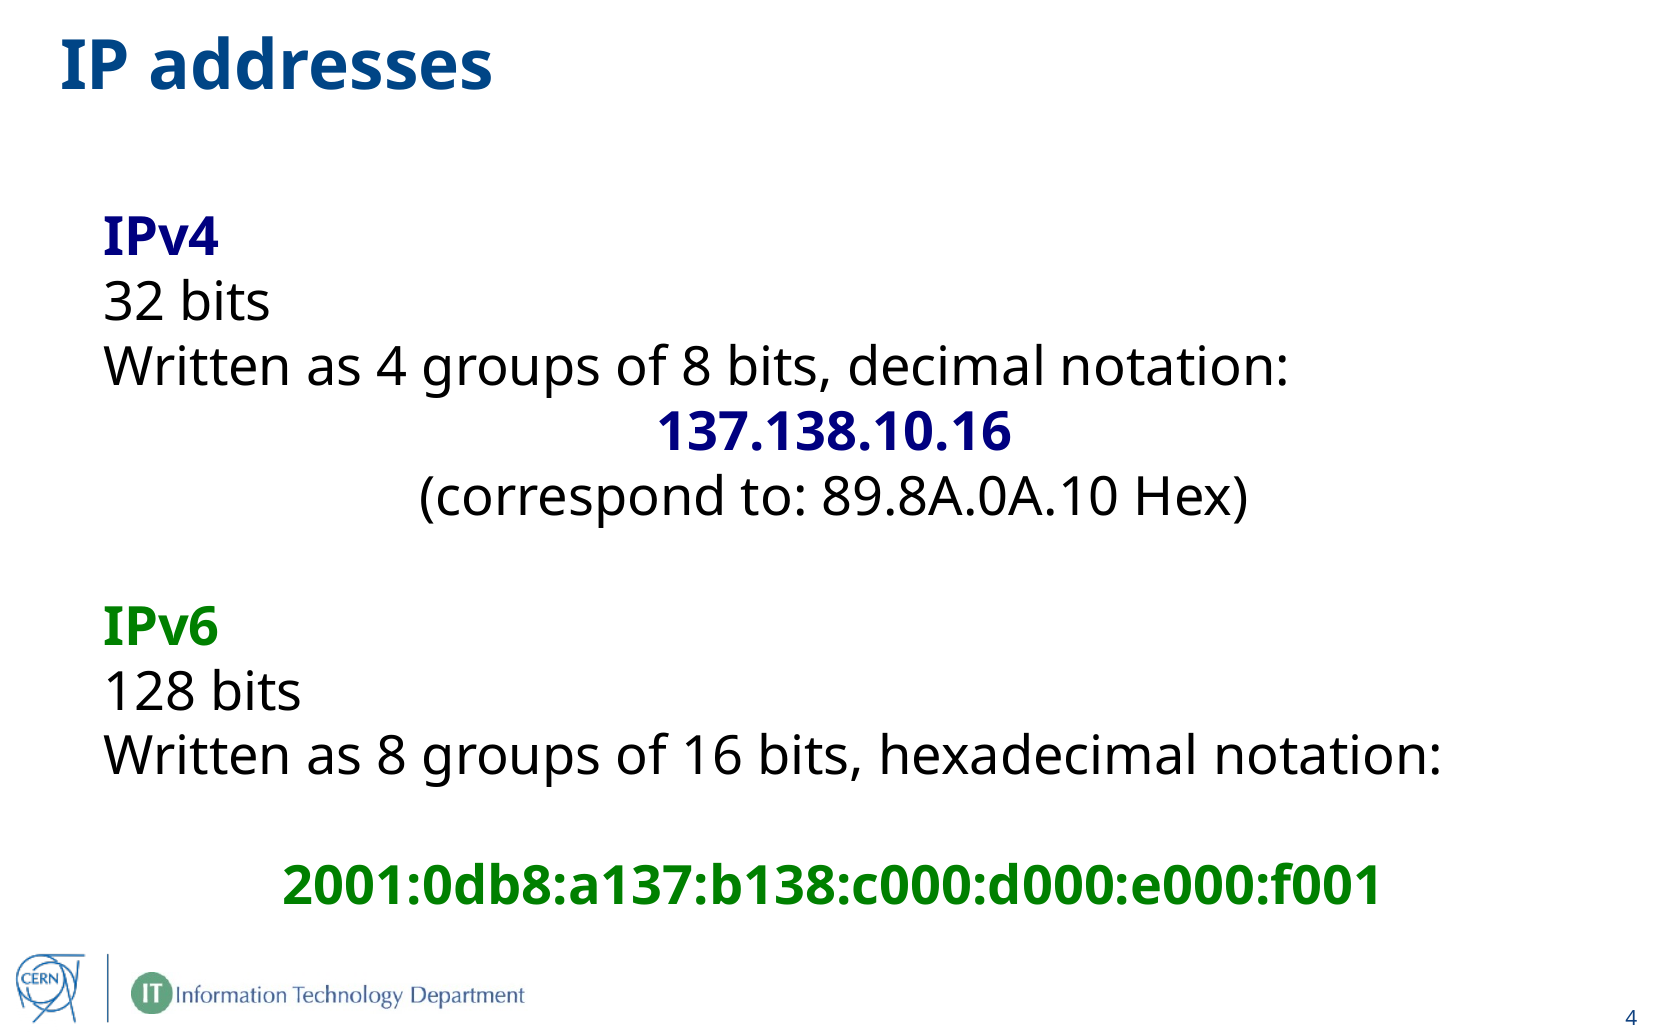

# IP addresses
IPv4
32 bits
Written as 4 groups of 8 bits, decimal notation:
137.138.10.16
(correspond to: 89.8A.0A.10 Hex)
IPv6
128 bits
Written as 8 groups of 16 bits, hexadecimal notation:
2001:0db8:a137:b138:c000:d000:e000:f001